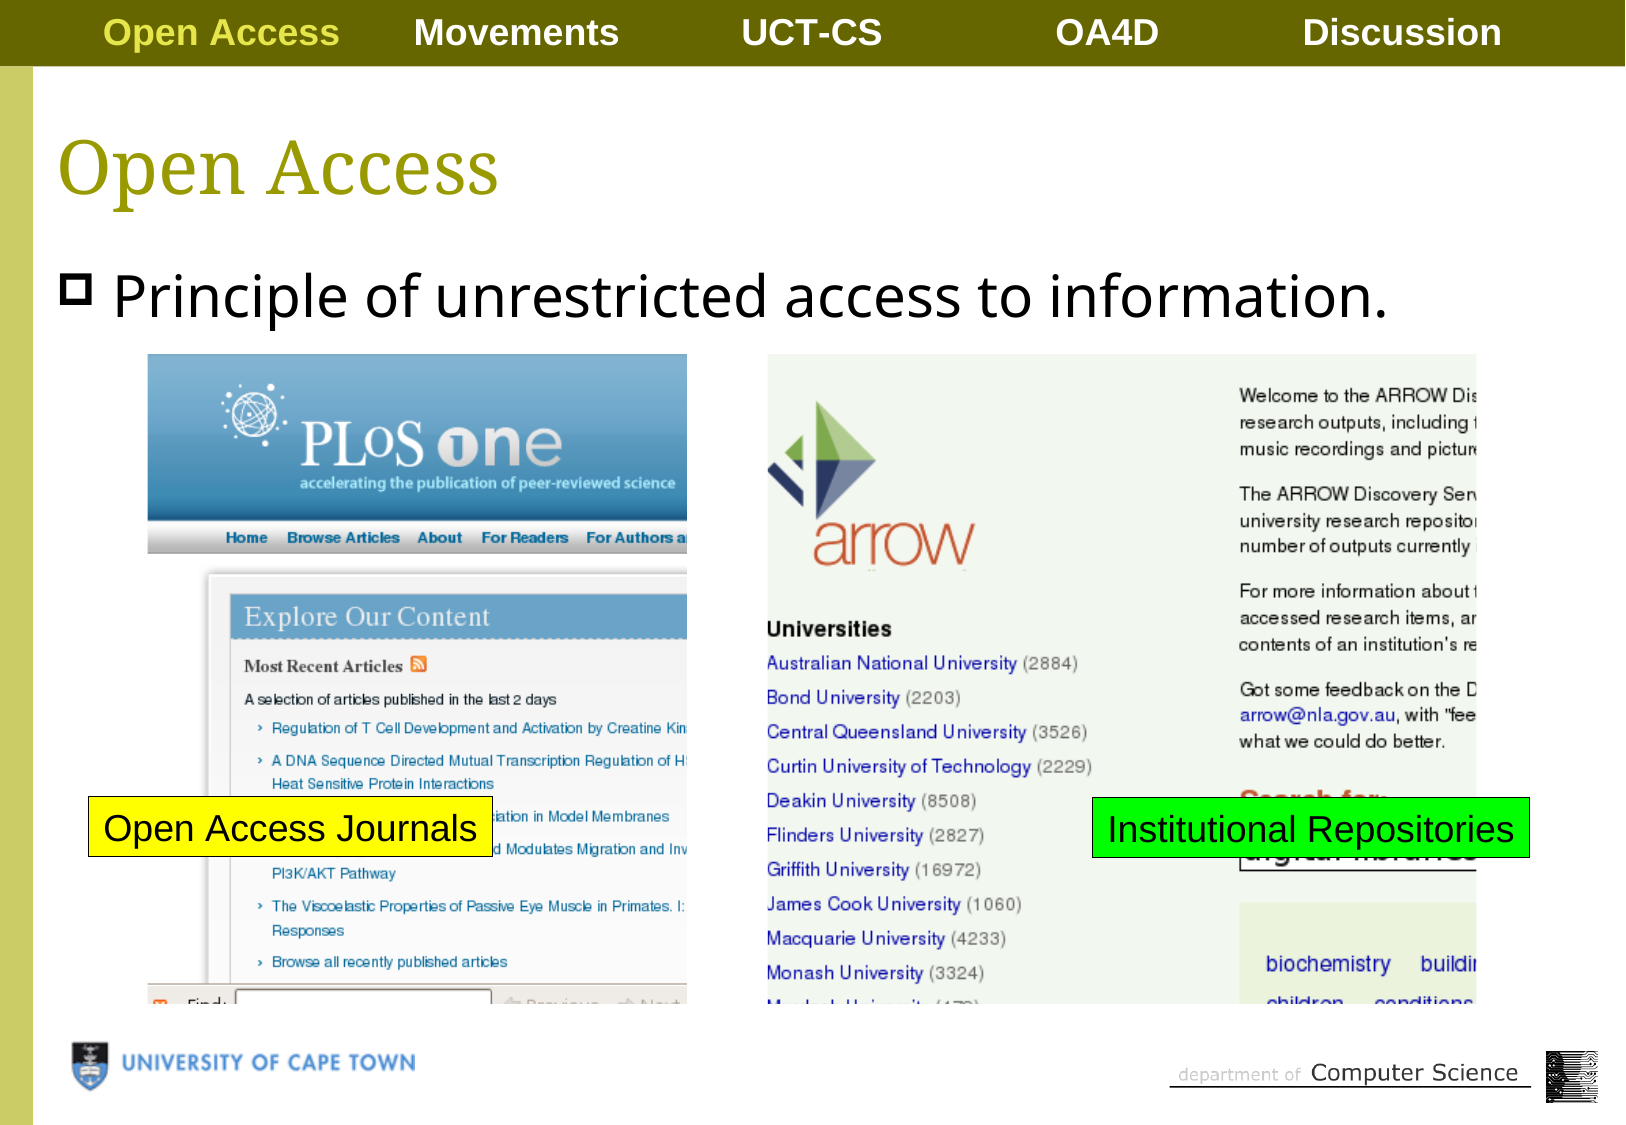

Open Access	Movements	UCT-CS	OA4D	Discussion
# Open Access
Principle of unrestricted access to information.
Open Access Journals
Institutional Repositories